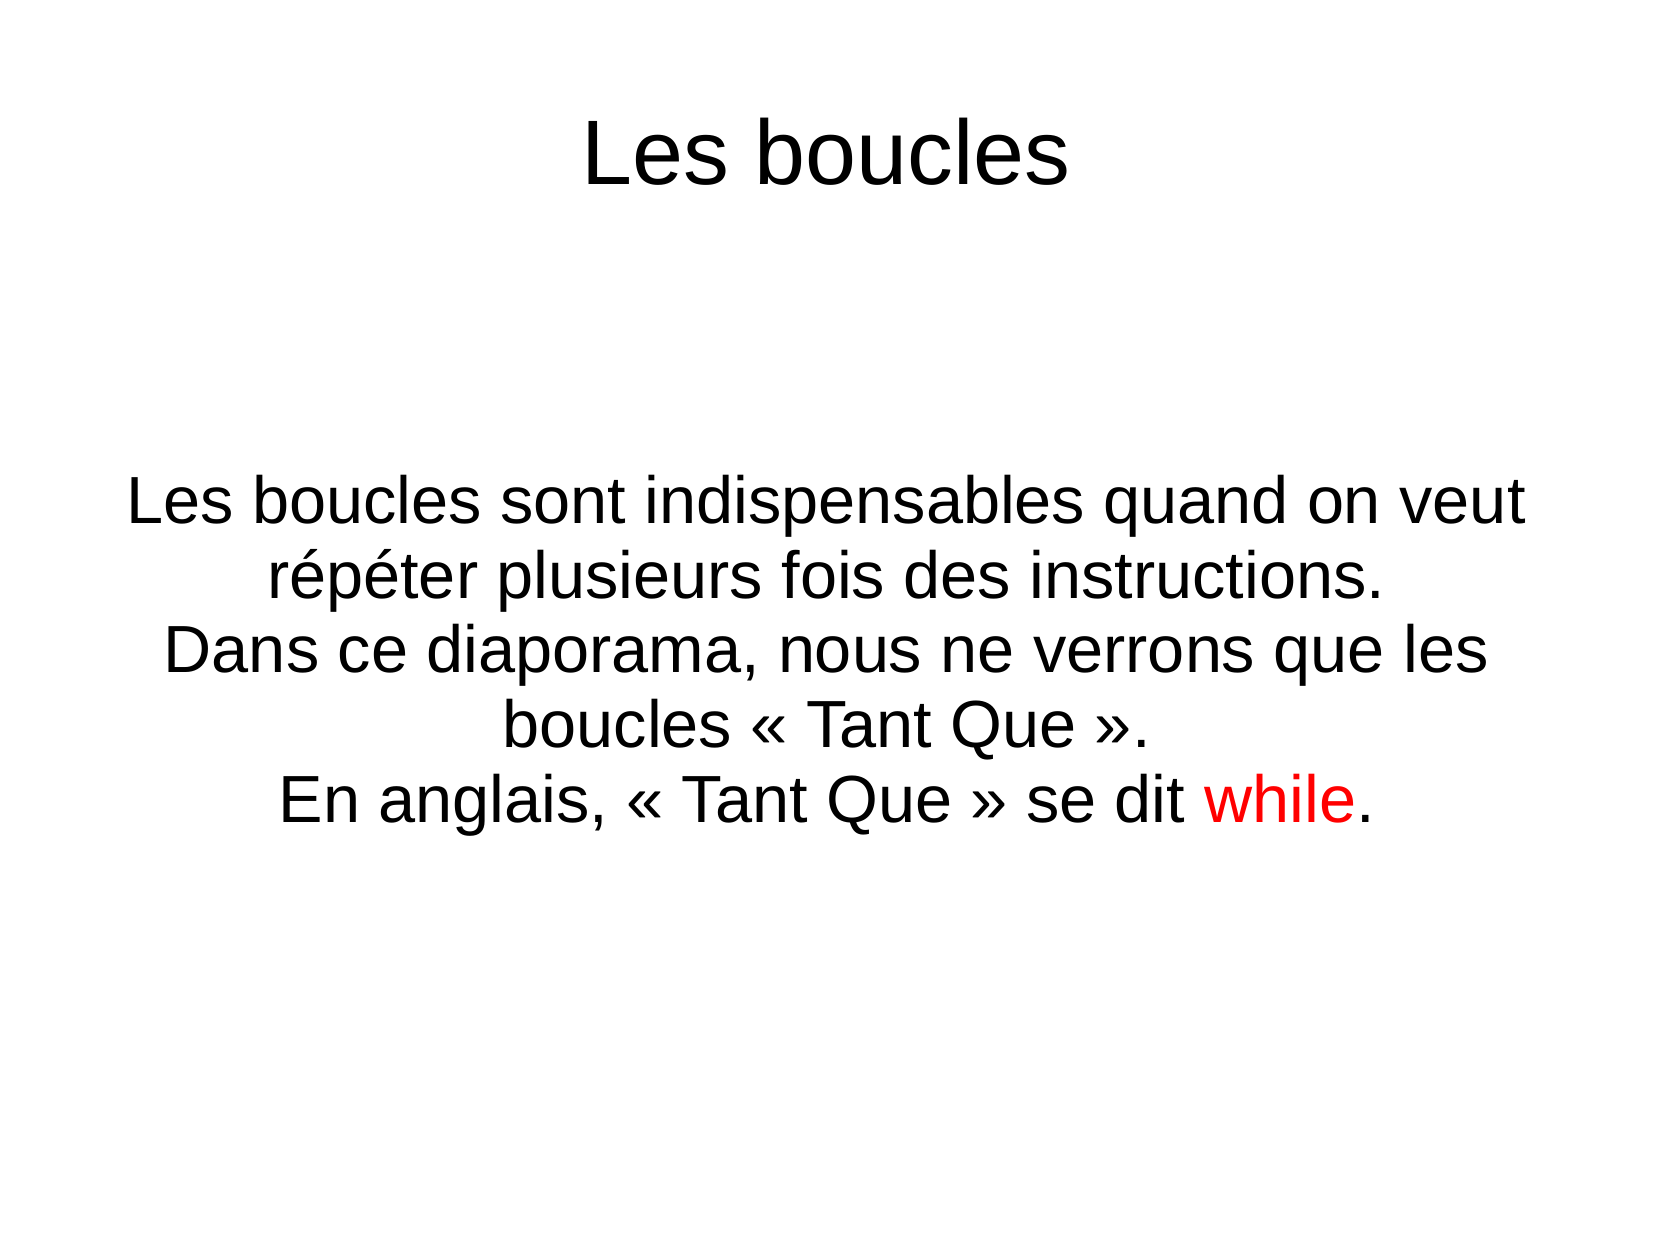

# Les boucles
Les boucles sont indispensables quand on veut répéter plusieurs fois des instructions.
Dans ce diaporama, nous ne verrons que les boucles « Tant Que ».
En anglais, « Tant Que » se dit while.